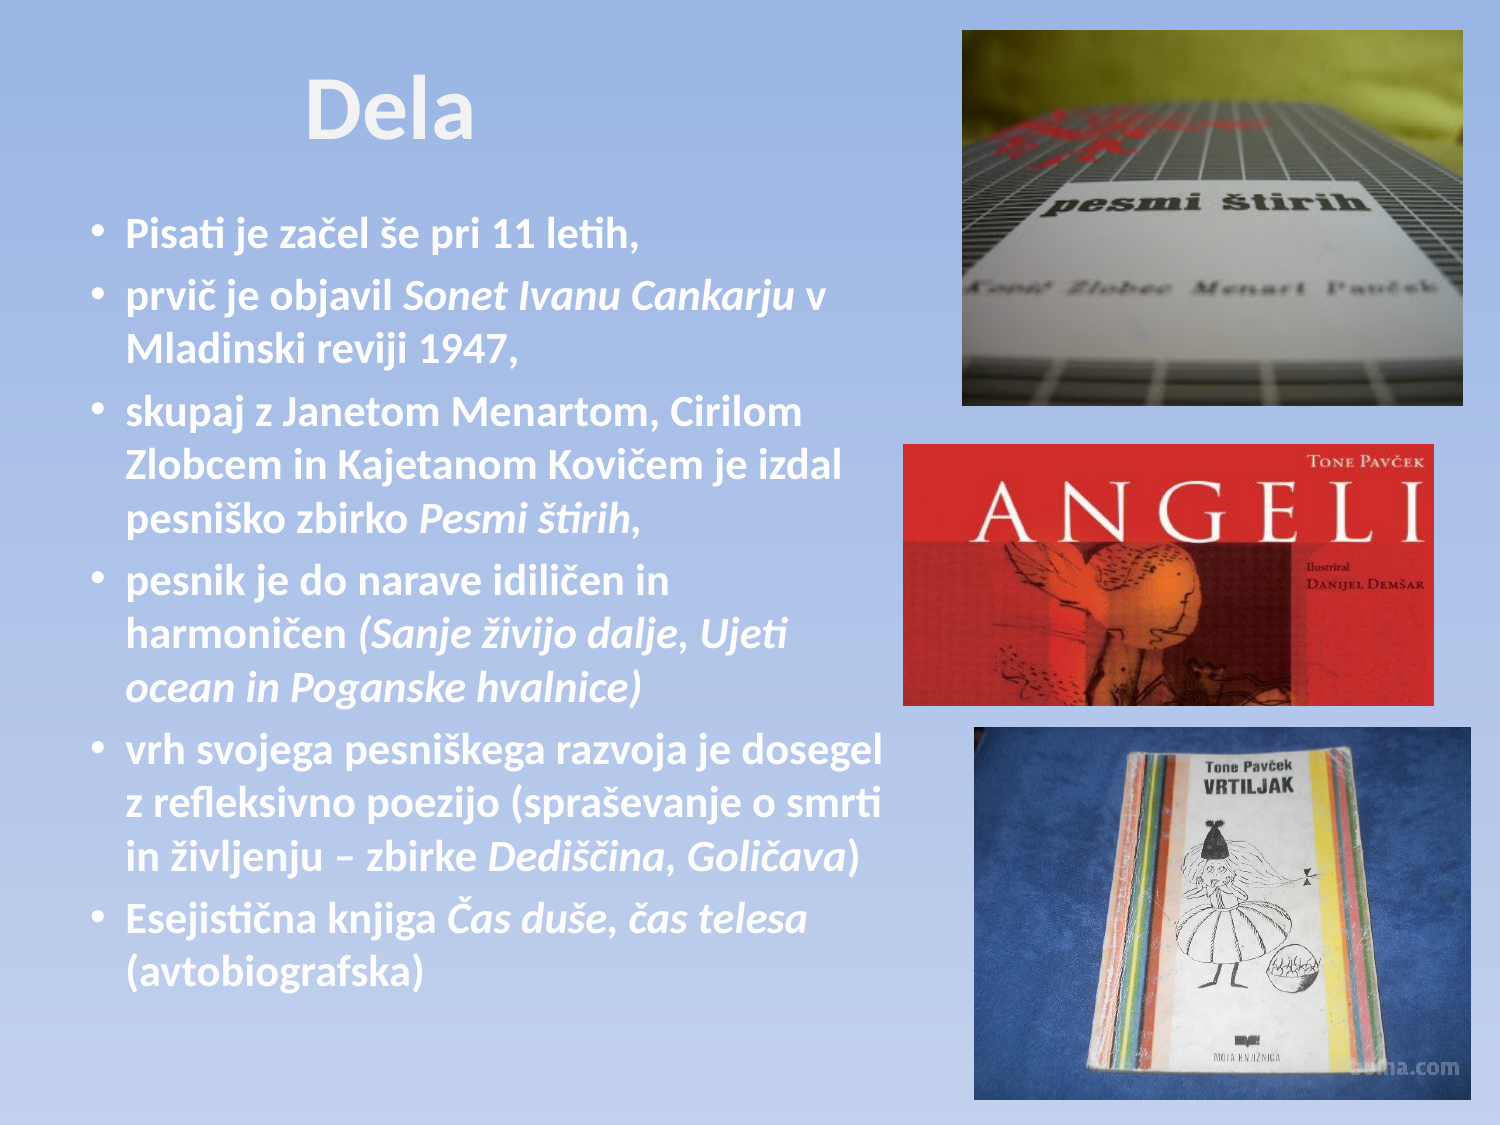

# Dela
Pisati je začel še pri 11 letih,
prvič je objavil Sonet Ivanu Cankarju v Mladinski reviji 1947,
skupaj z Janetom Menartom, Cirilom Zlobcem in Kajetanom Kovičem je izdal pesniško zbirko Pesmi štirih,
pesnik je do narave idiličen in harmoničen (Sanje živijo dalje, Ujeti ocean in Poganske hvalnice)
vrh svojega pesniškega razvoja je dosegel z refleksivno poezijo (spraševanje o smrti in življenju – zbirke Dediščina, Goličava)
Esejistična knjiga Čas duše, čas telesa (avtobiografska)